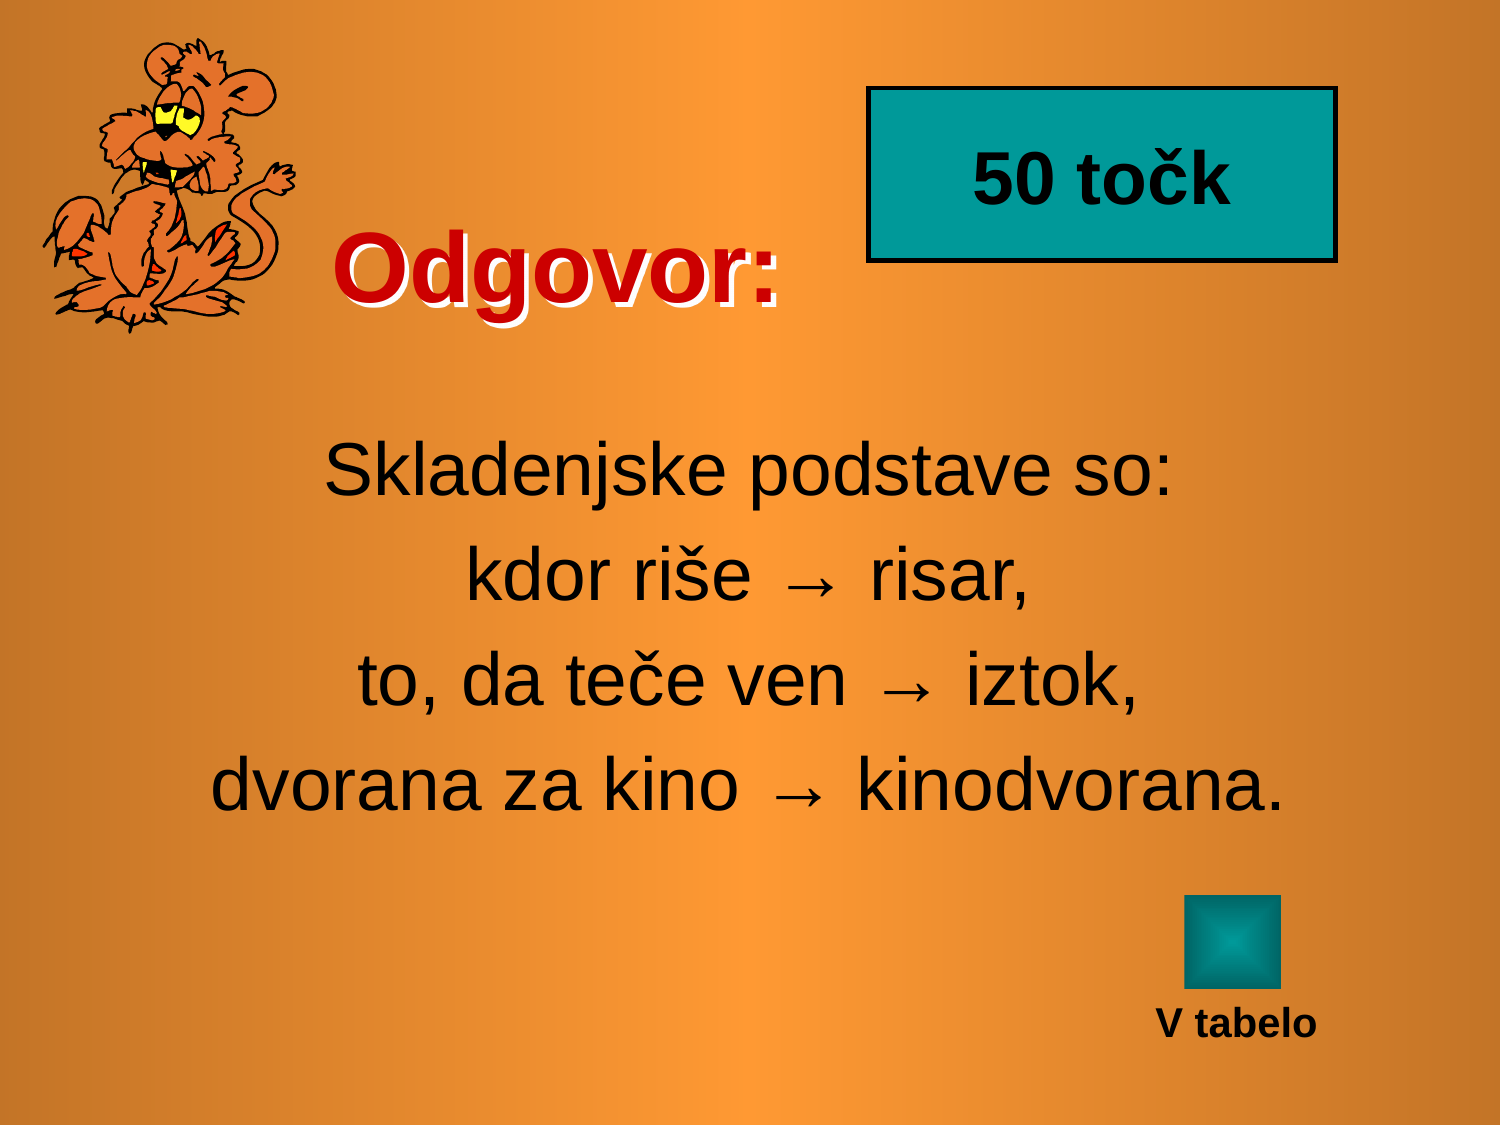

50 točk
# Odgovor:
Skladenjske podstave so:
kdor riše → risar,
to, da teče ven → iztok,
dvorana za kino → kinodvorana.
V tabelo